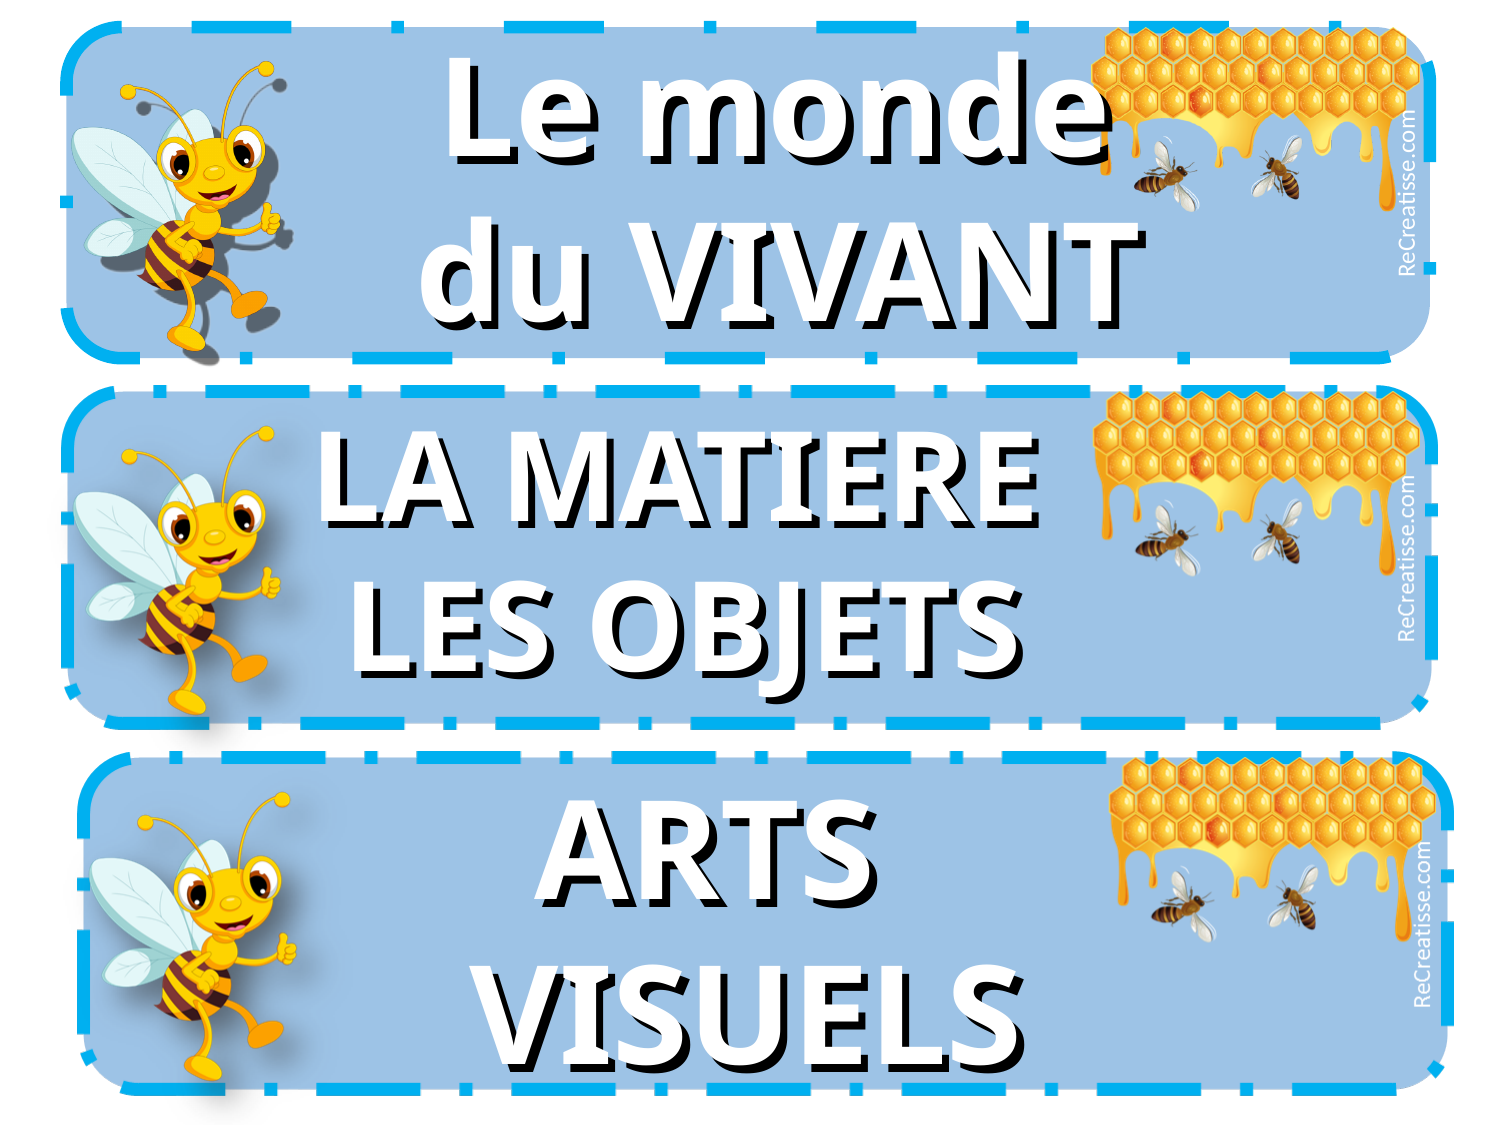

Le monde
 du VIVANT
ReCreatisse.com
 LA MATIERE
 LES OBJETS
 ARTS
VISUELS